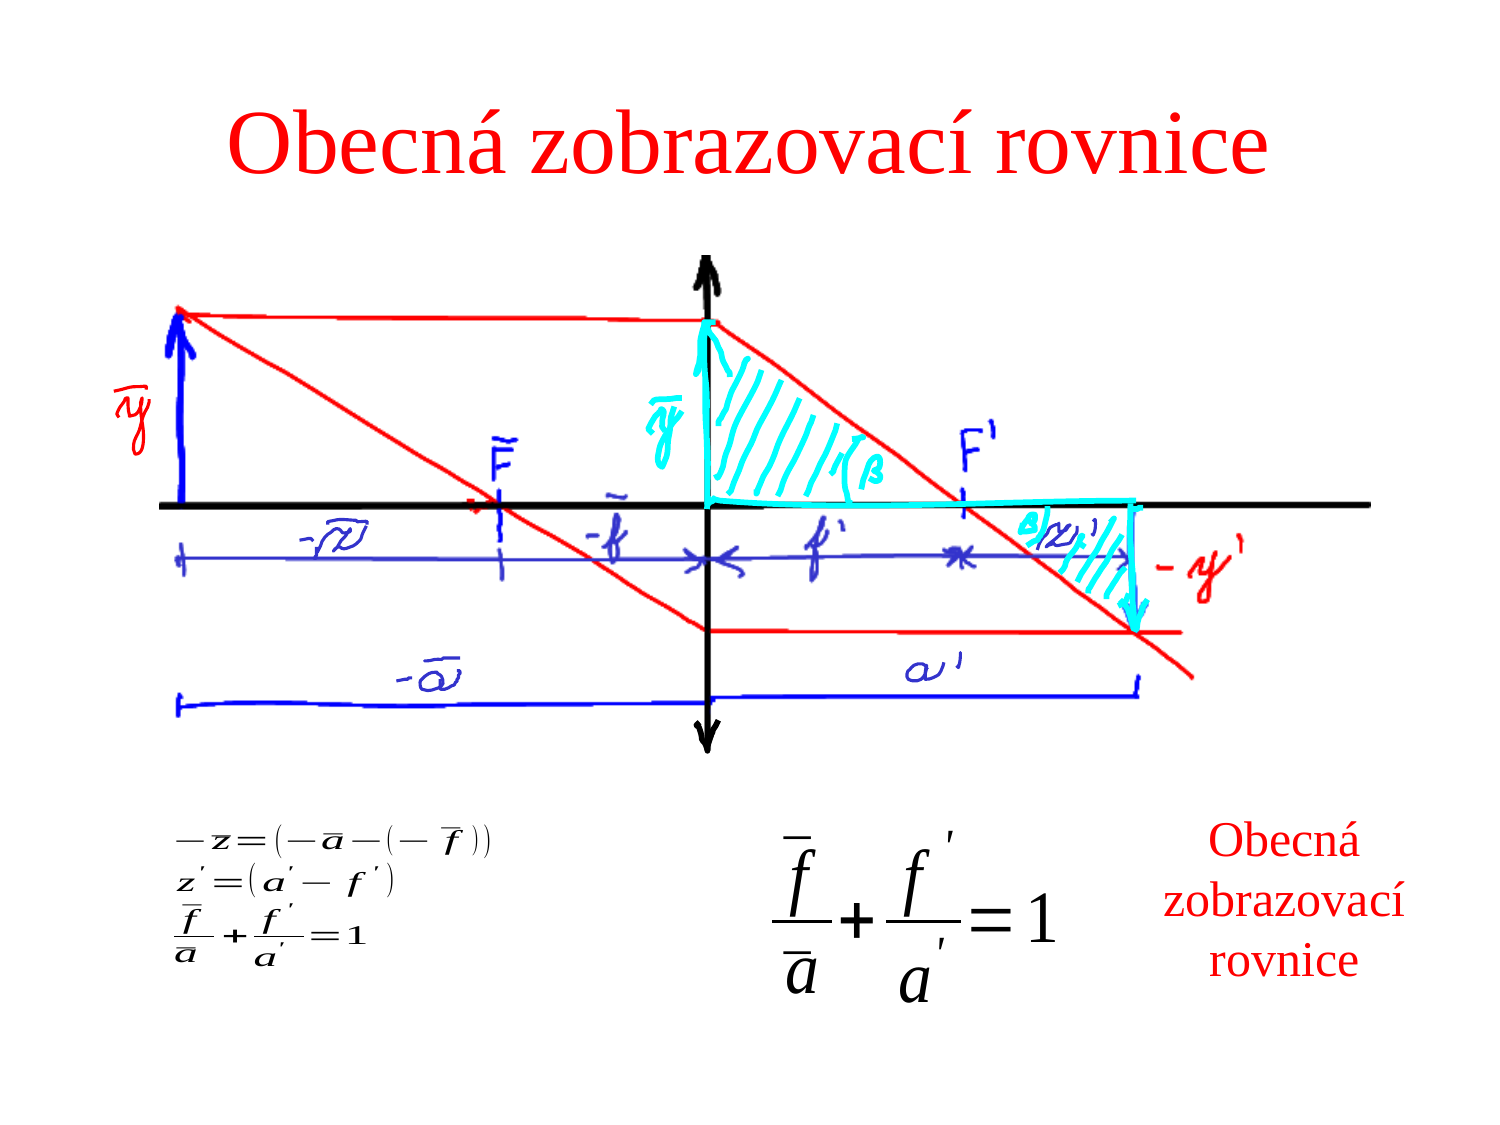

# Obecná zobrazovací rovnice
Obecná zobrazovací rovnice